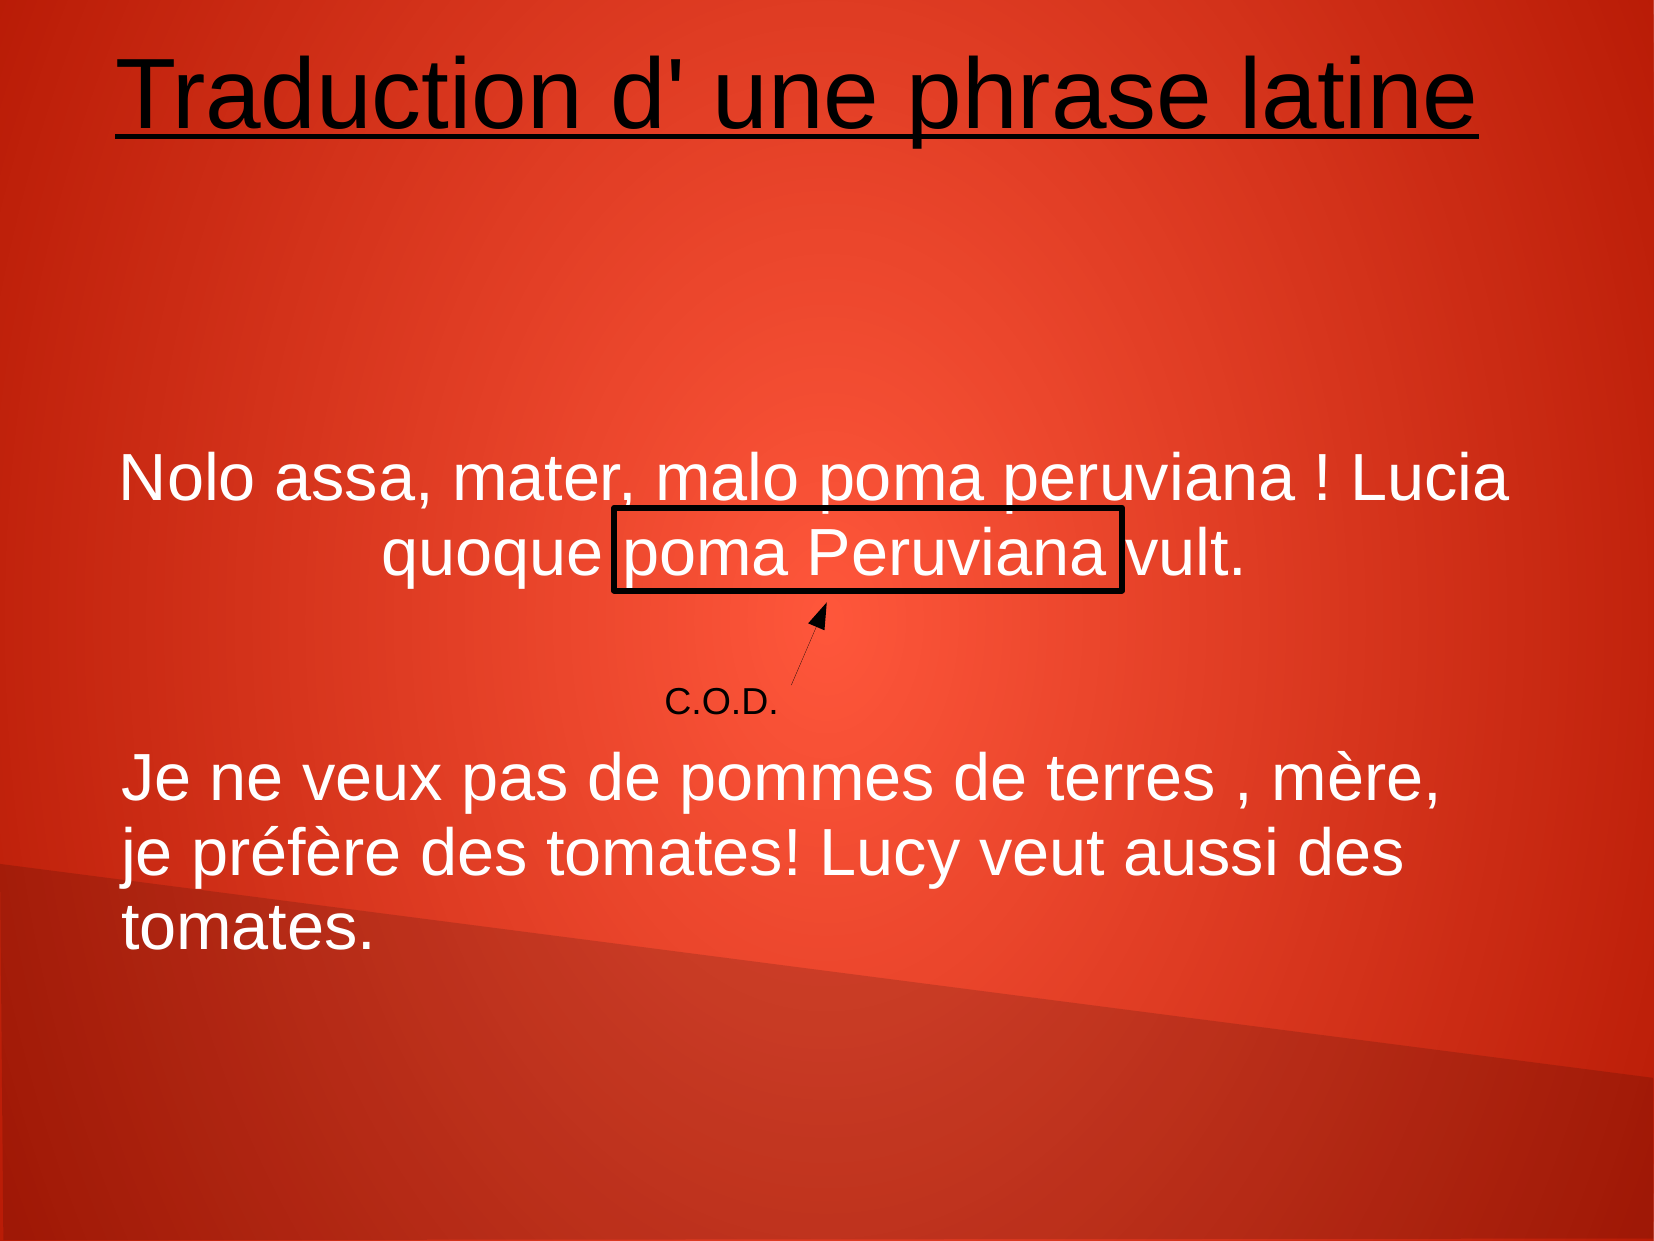

Traduction d' une phrase latine
Nolo assa, mater, malo poma peruviana ! Lucia quoque poma Peruviana vult.
C.O.D.
Je ne veux pas de pommes de terres , mère, je préfère des tomates! Lucy veut aussi des tomates.